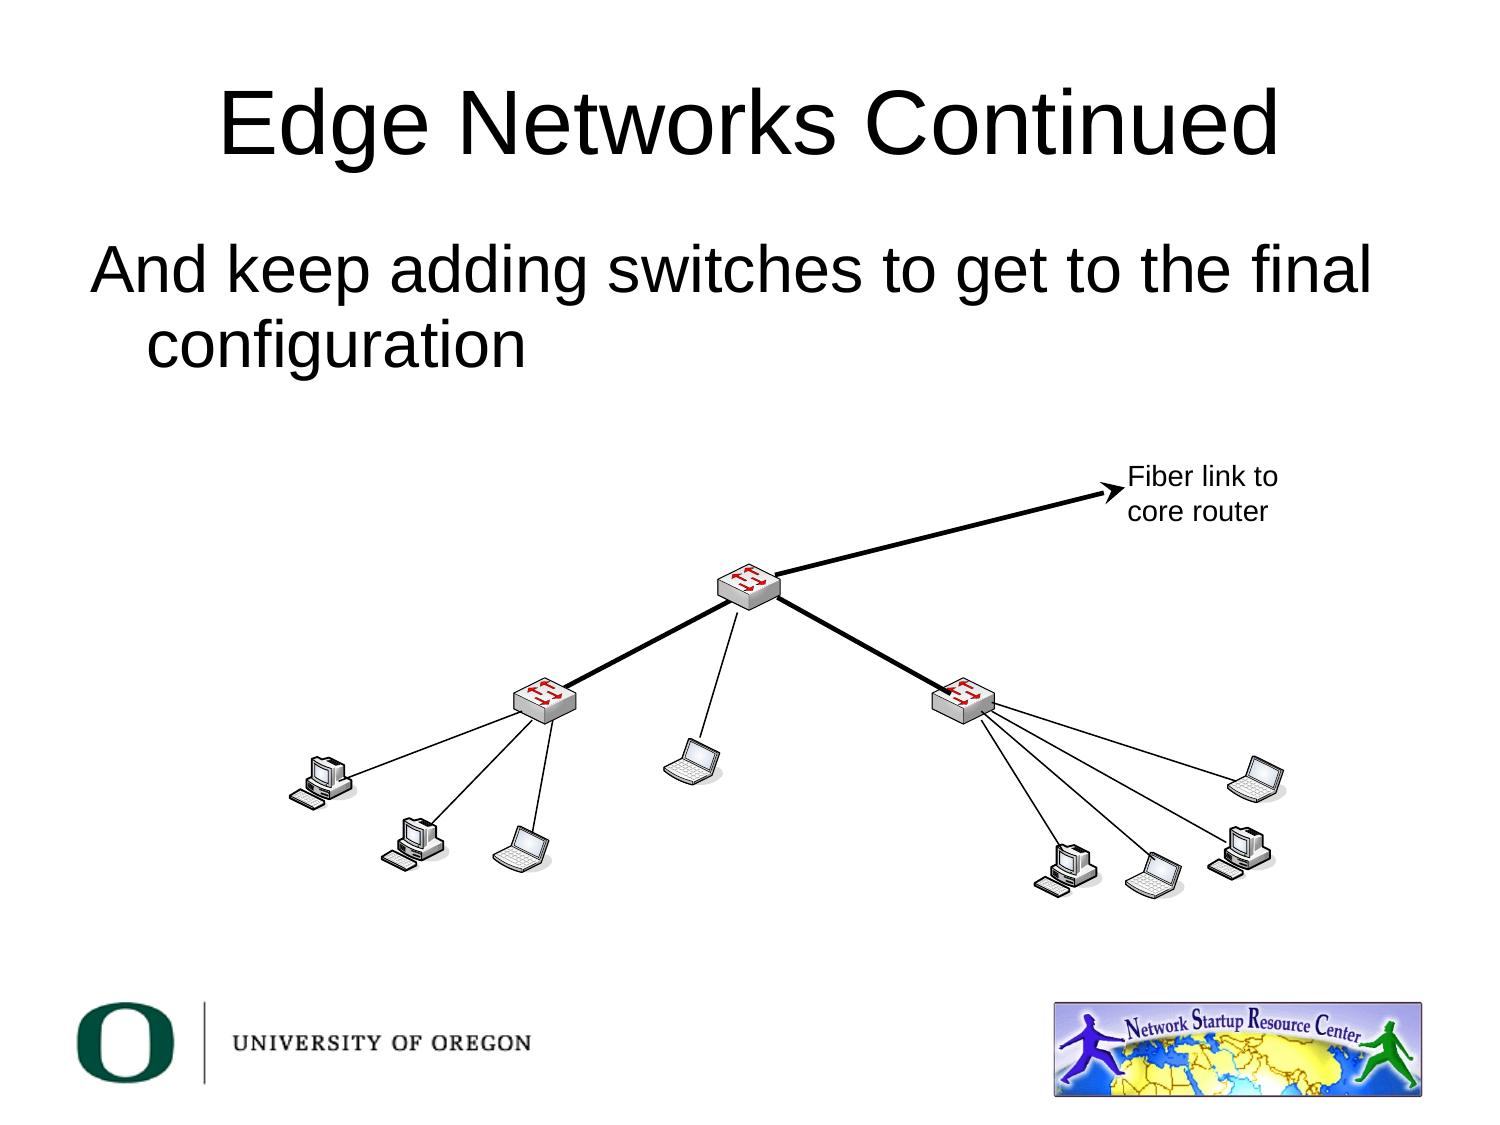

# Edge Networks Continued
And keep adding switches to get to the final configuration
Fiber link to core router